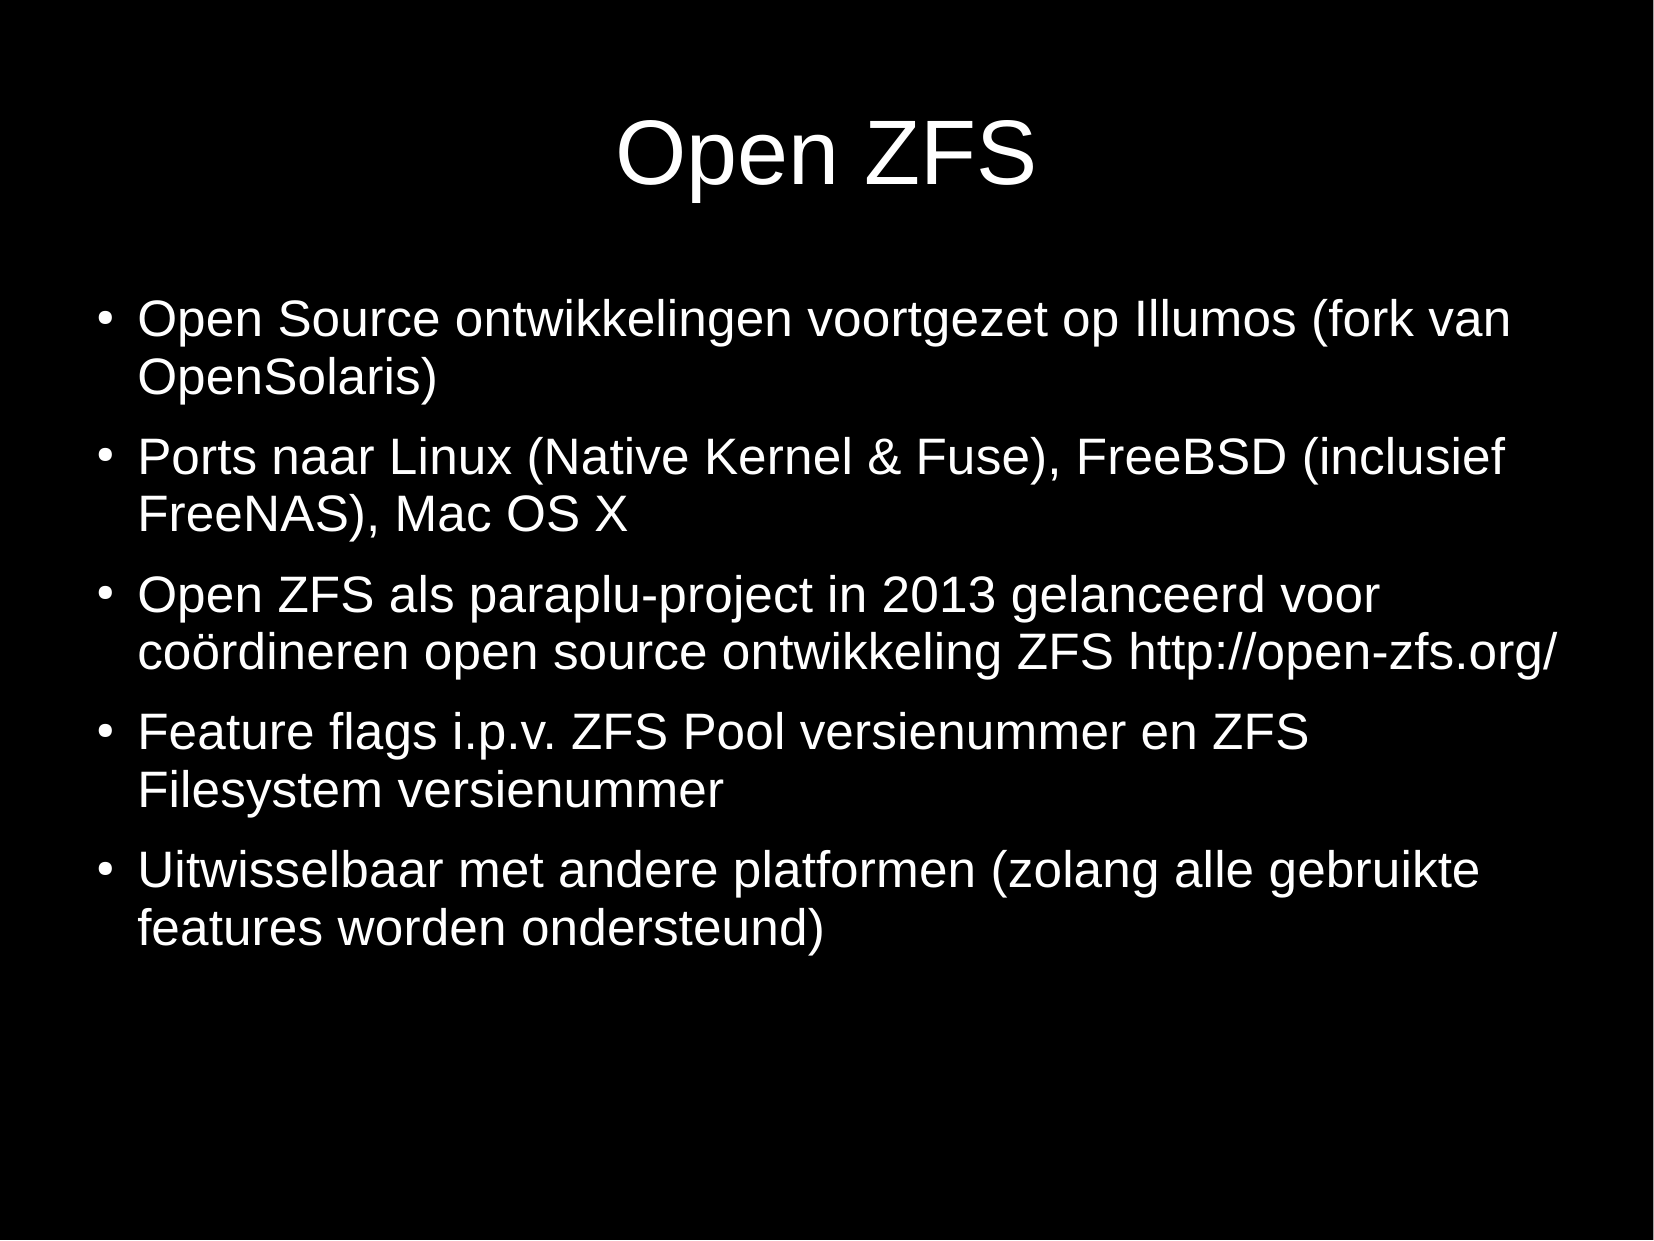

# Open ZFS
Open Source ontwikkelingen voortgezet op Illumos (fork van OpenSolaris)
Ports naar Linux (Native Kernel & Fuse), FreeBSD (inclusief FreeNAS), Mac OS X
Open ZFS als paraplu-project in 2013 gelanceerd voor coördineren open source ontwikkeling ZFS http://open-zfs.org/
Feature flags i.p.v. ZFS Pool versienummer en ZFS Filesystem versienummer
Uitwisselbaar met andere platformen (zolang alle gebruikte features worden ondersteund)